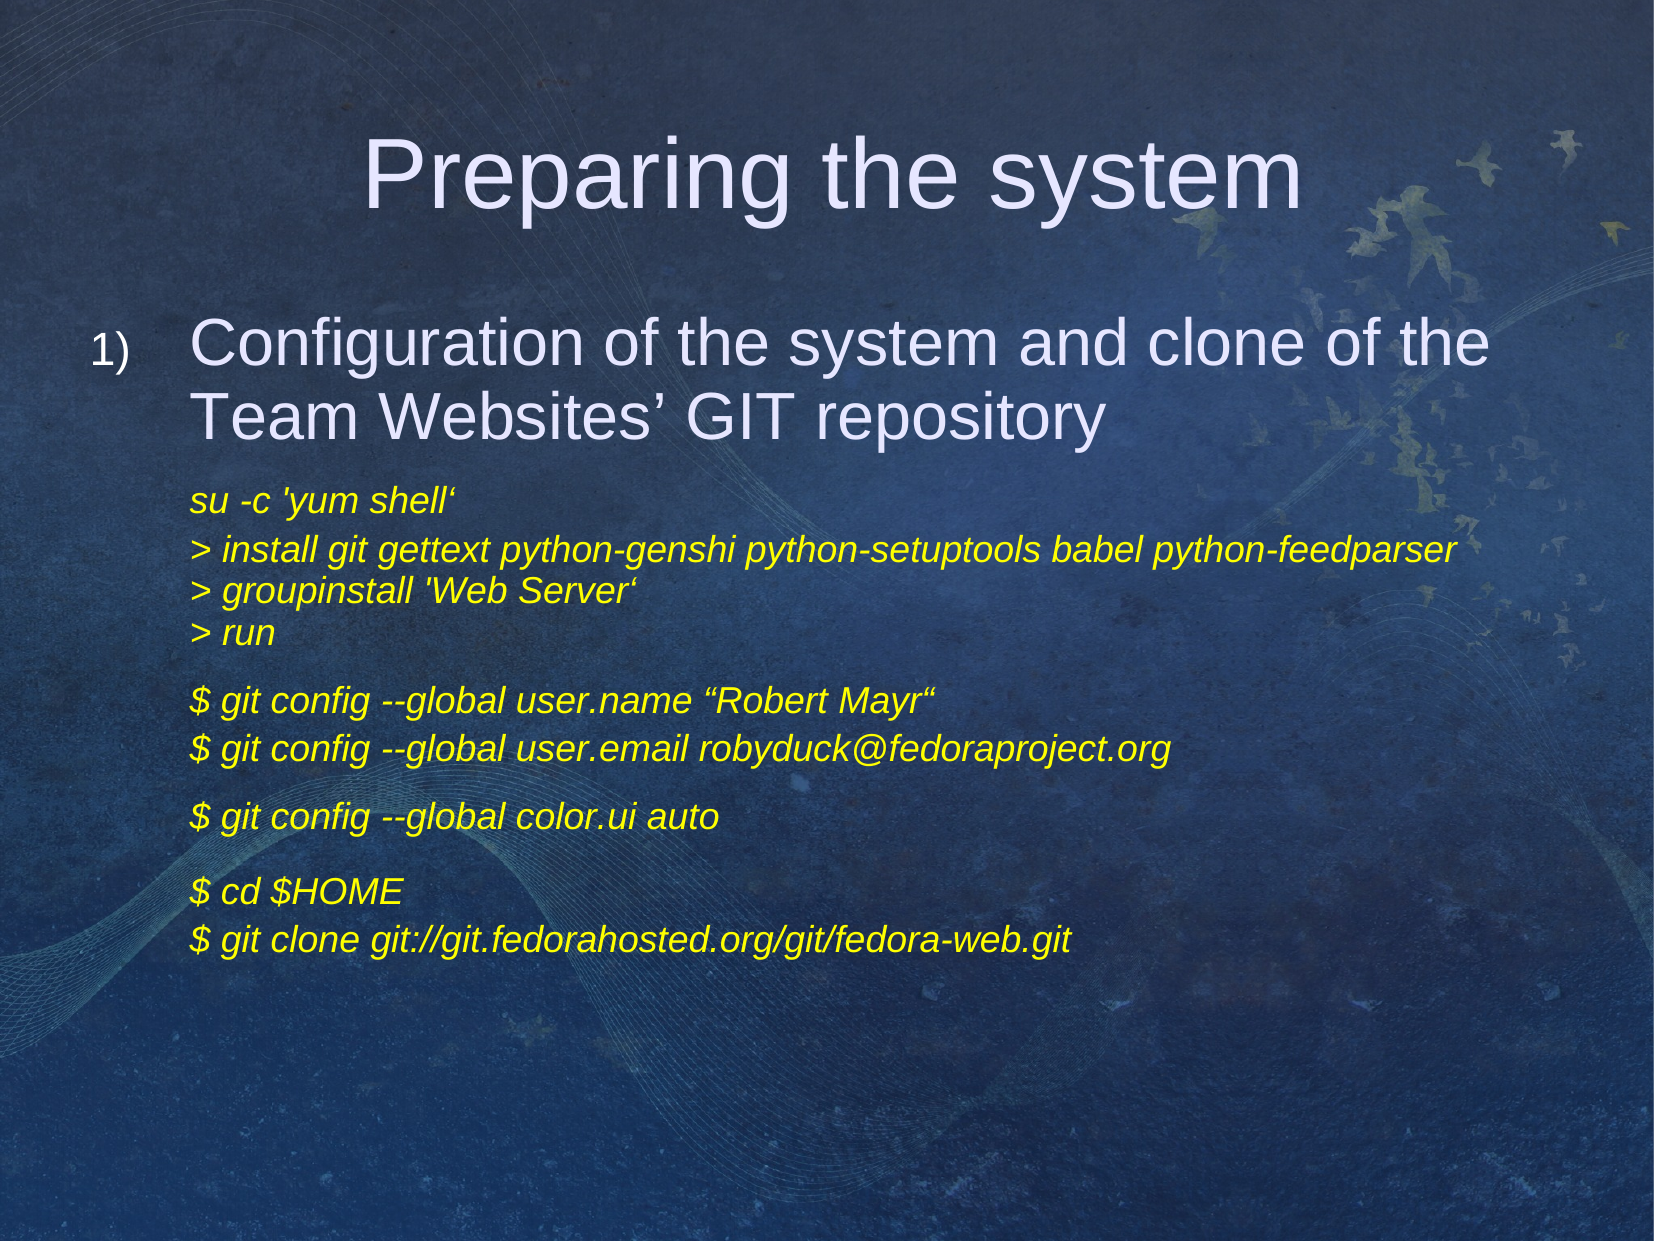

Preparing the system
Configuration of the system and clone of the Team Websites’ GIT repository
 	su -c 'yum shell‘
	> install git gettext python-genshi python-setuptools babel python-feedparser
	> groupinstall 'Web Server‘
	> run
	$ git config --global user.name “Robert Mayr“
	$ git config --global user.email robyduck@fedoraproject.org
	$ git config --global color.ui auto
	$ cd $HOME
	$ git clone git://git.fedorahosted.org/git/fedora-web.git